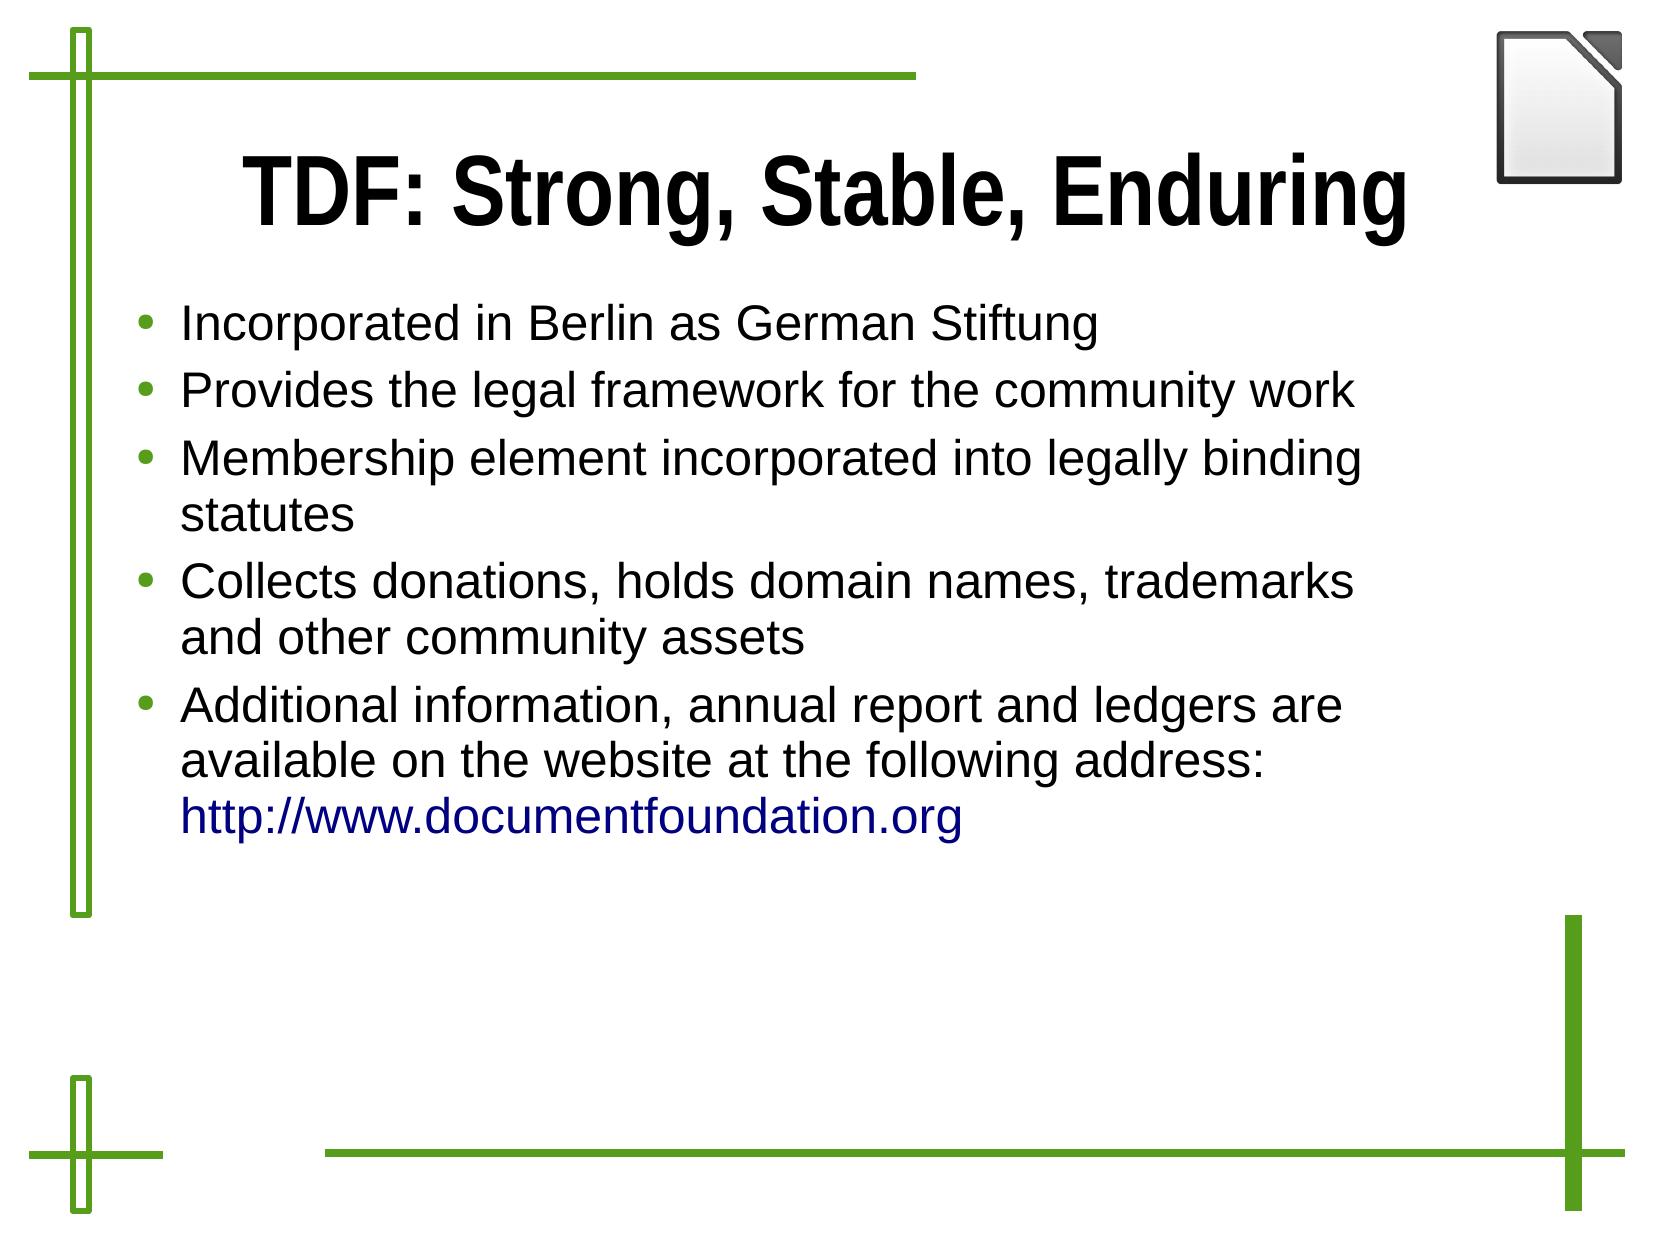

# TDF: Strong, Stable, Enduring
Incorporated in Berlin as German Stiftung
Provides the legal framework for the community work
Membership element incorporated into legally binding statutes
Collects donations, holds domain names, trademarks
and other community assets
Additional information, annual report and ledgers are available on the website at the following address: http://www.documentfoundation.org